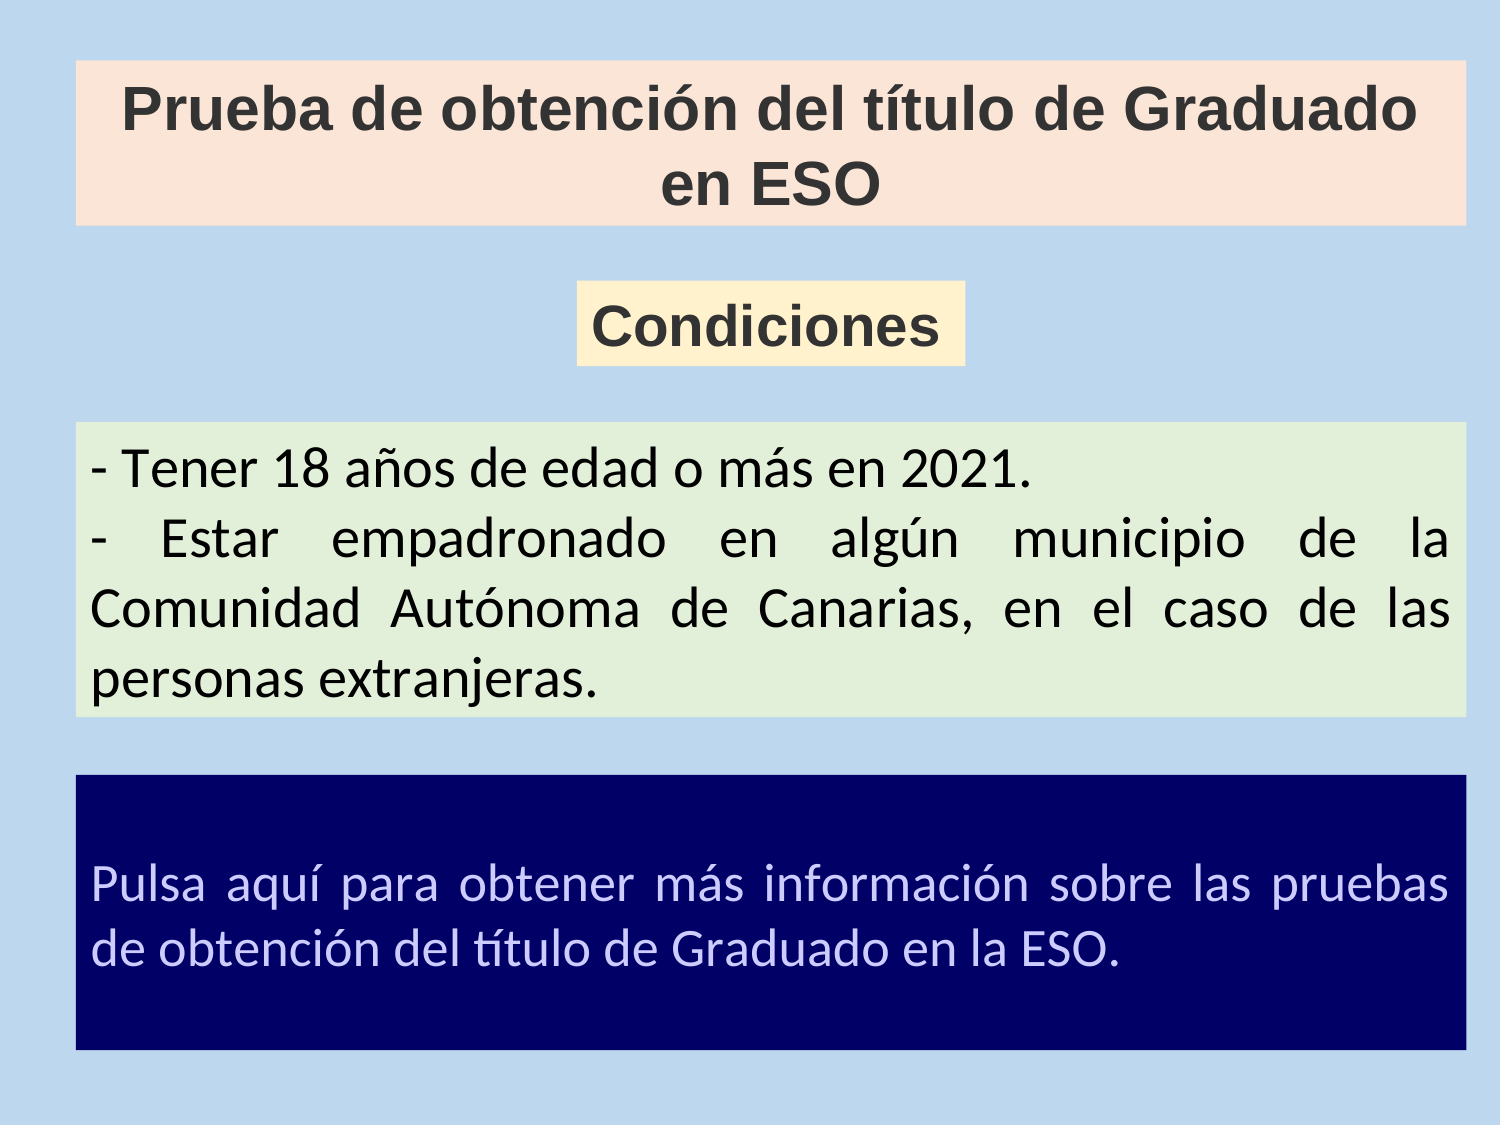

Prueba de obtención del título de Graduado en ESO
Condiciones
- Tener 18 años de edad o más en 2021.
- Estar empadronado en algún municipio de la Comunidad Autónoma de Canarias, en el caso de las personas extranjeras.
Pulsa aquí para obtener más información sobre las pruebas de obtención del título de Graduado en la ESO.